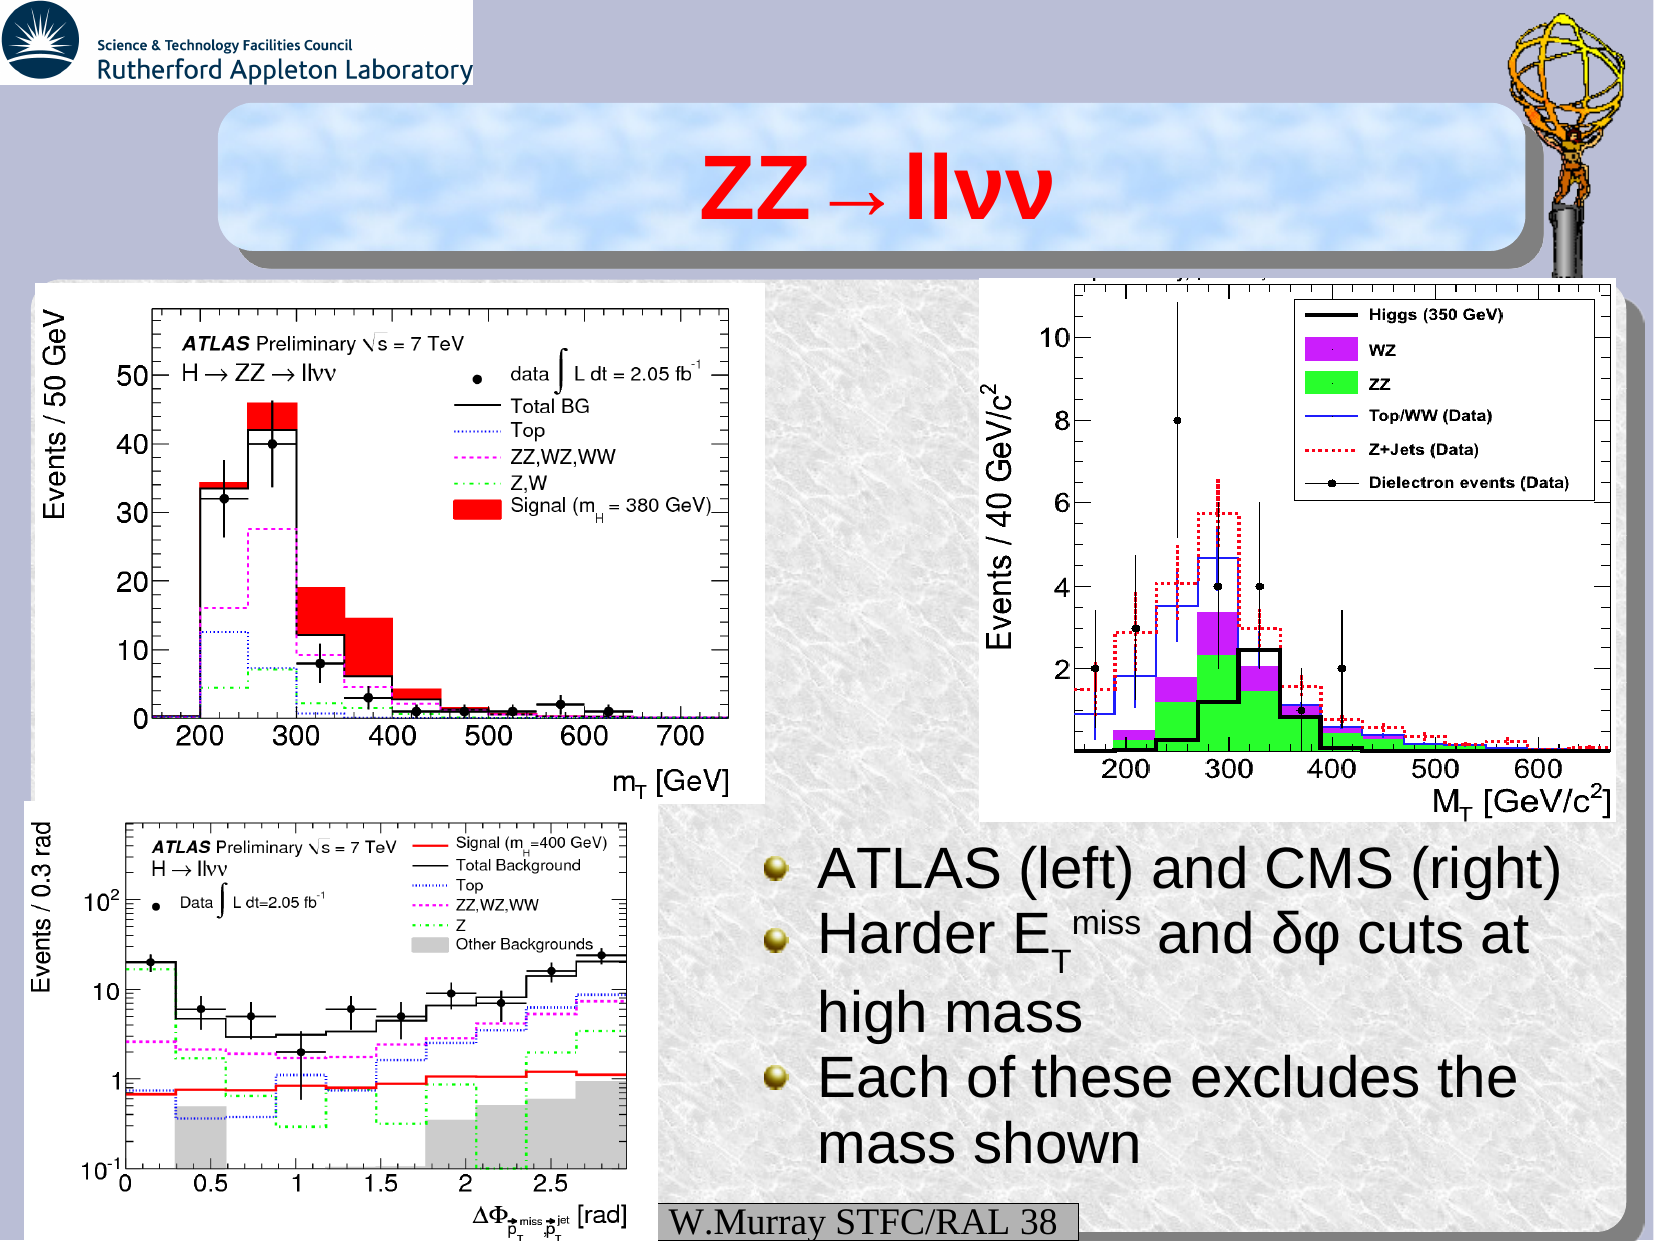

# ZZ→llνν
ATLAS (left) and CMS (right)
Harder ETmiss and δφ cuts at high mass
Each of these excludes the mass shown